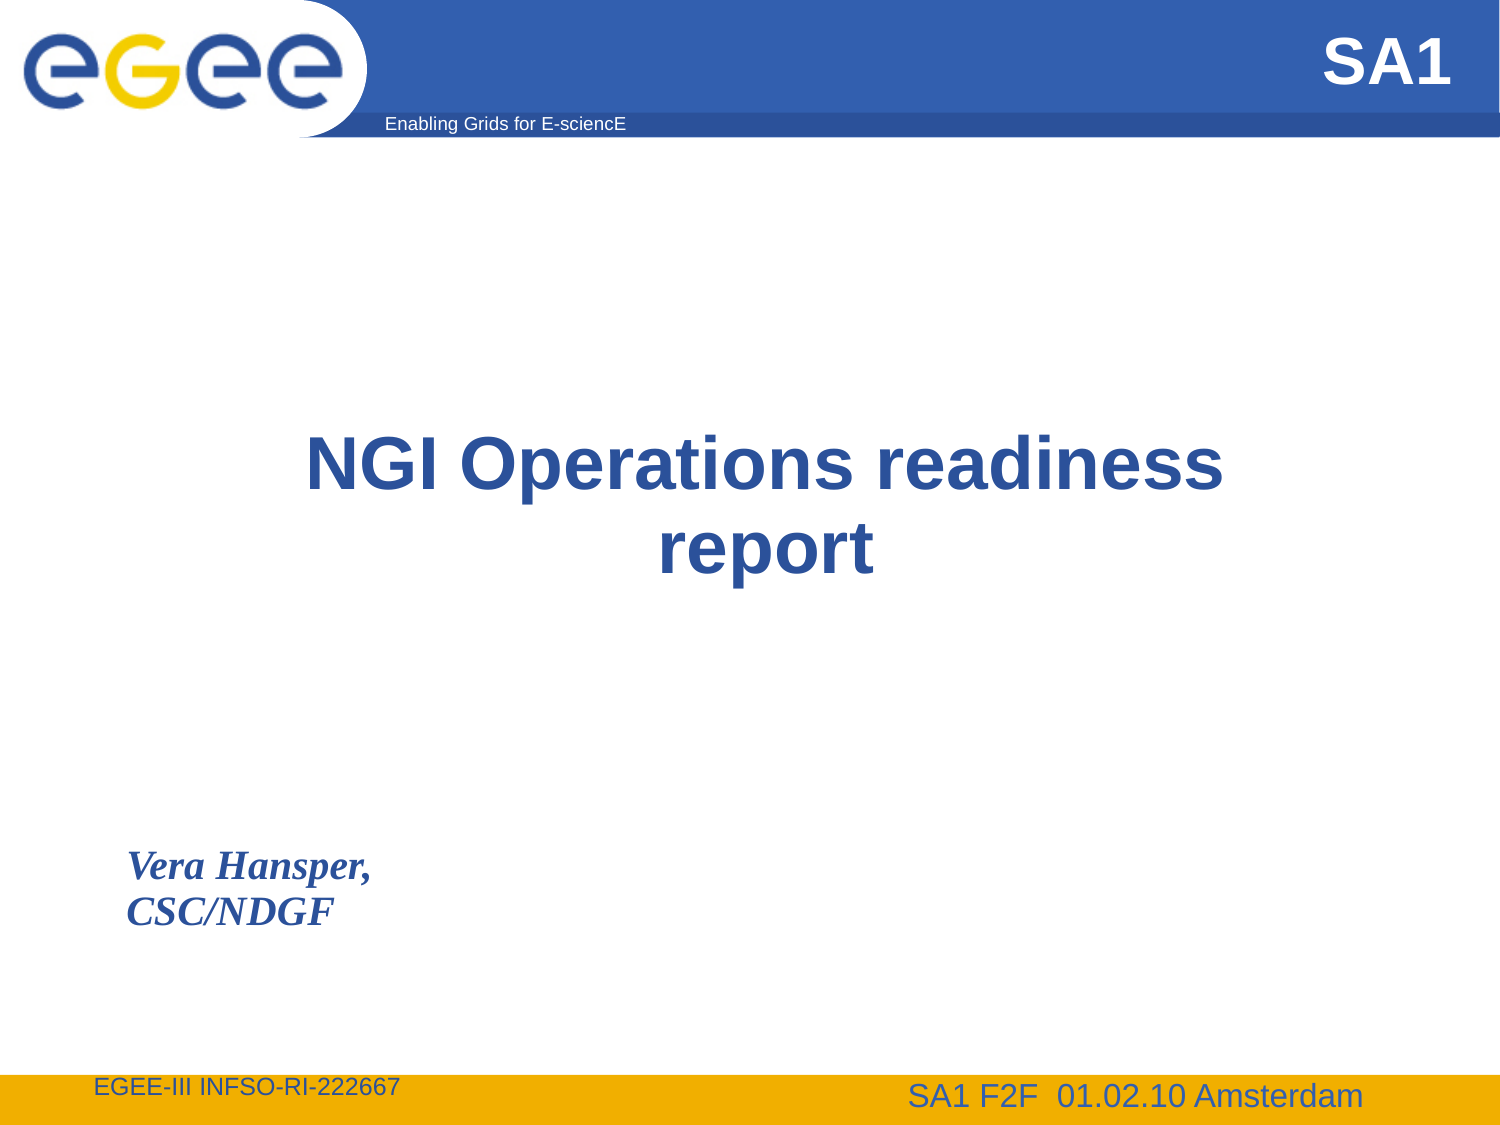

# SA1
NGI Operations readiness report
Vera Hansper, CSC/NDGF